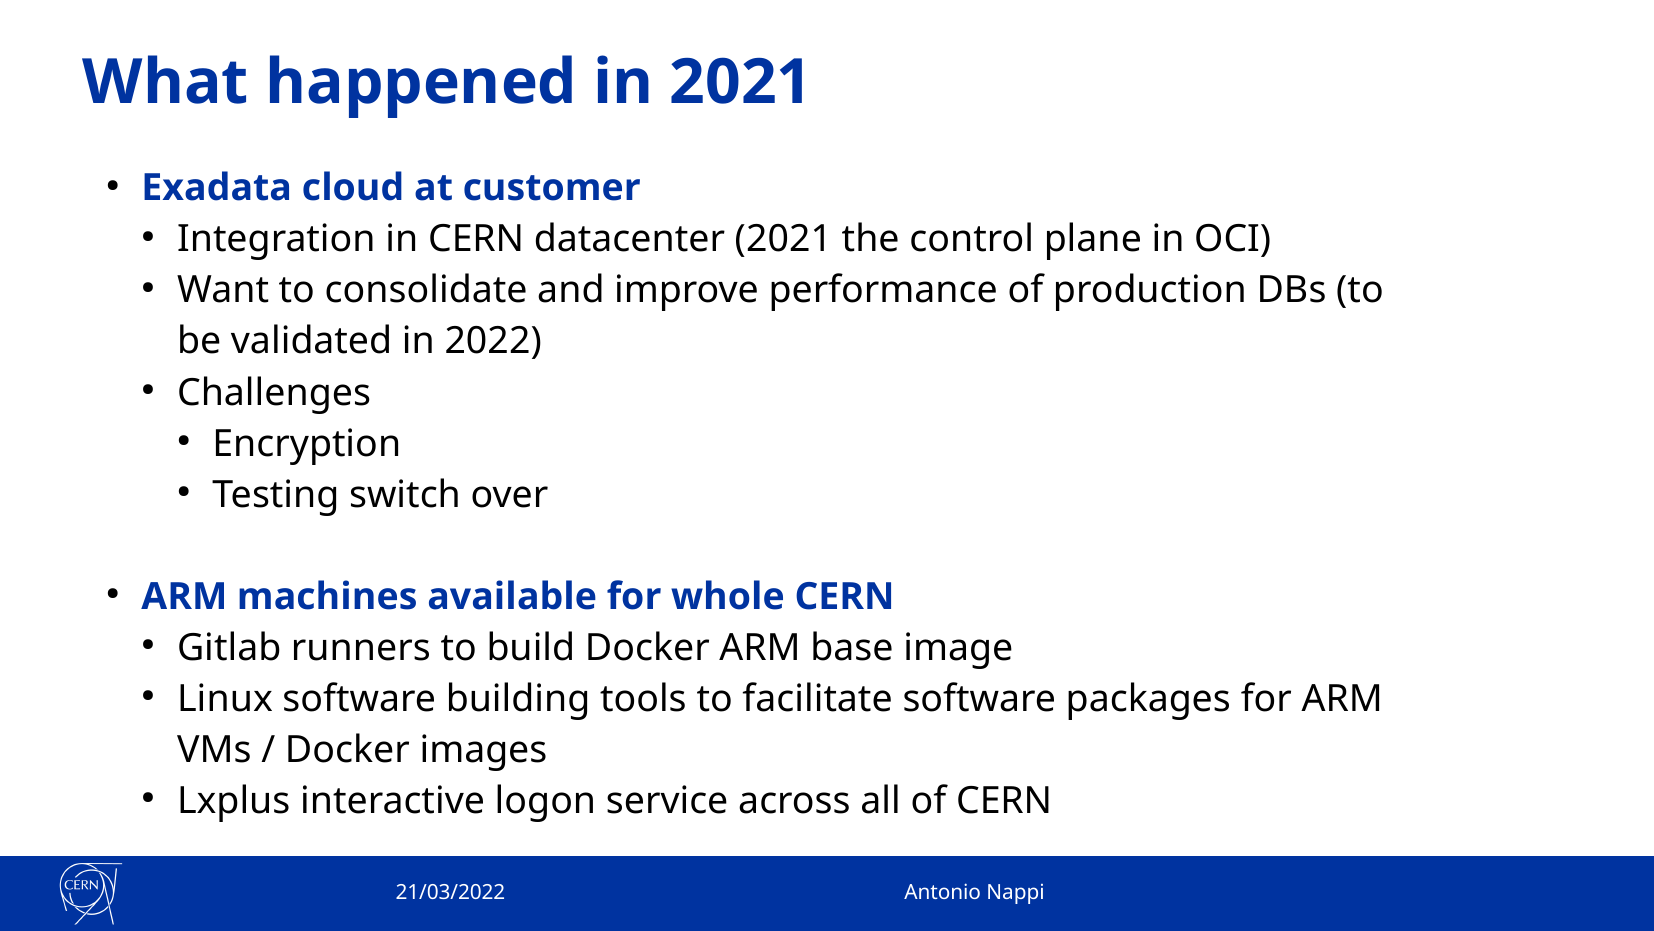

# What happened in 2021
Exadata cloud at customer
Integration in CERN datacenter (2021 the control plane in OCI)
Want to consolidate and improve performance of production DBs (to be validated in 2022)
Challenges
Encryption
Testing switch over
ARM machines available for whole CERN
Gitlab runners to build Docker ARM base image
Linux software building tools to facilitate software packages for ARM VMs / Docker images
Lxplus interactive logon service across all of CERN
21/03/2022
Antonio Nappi